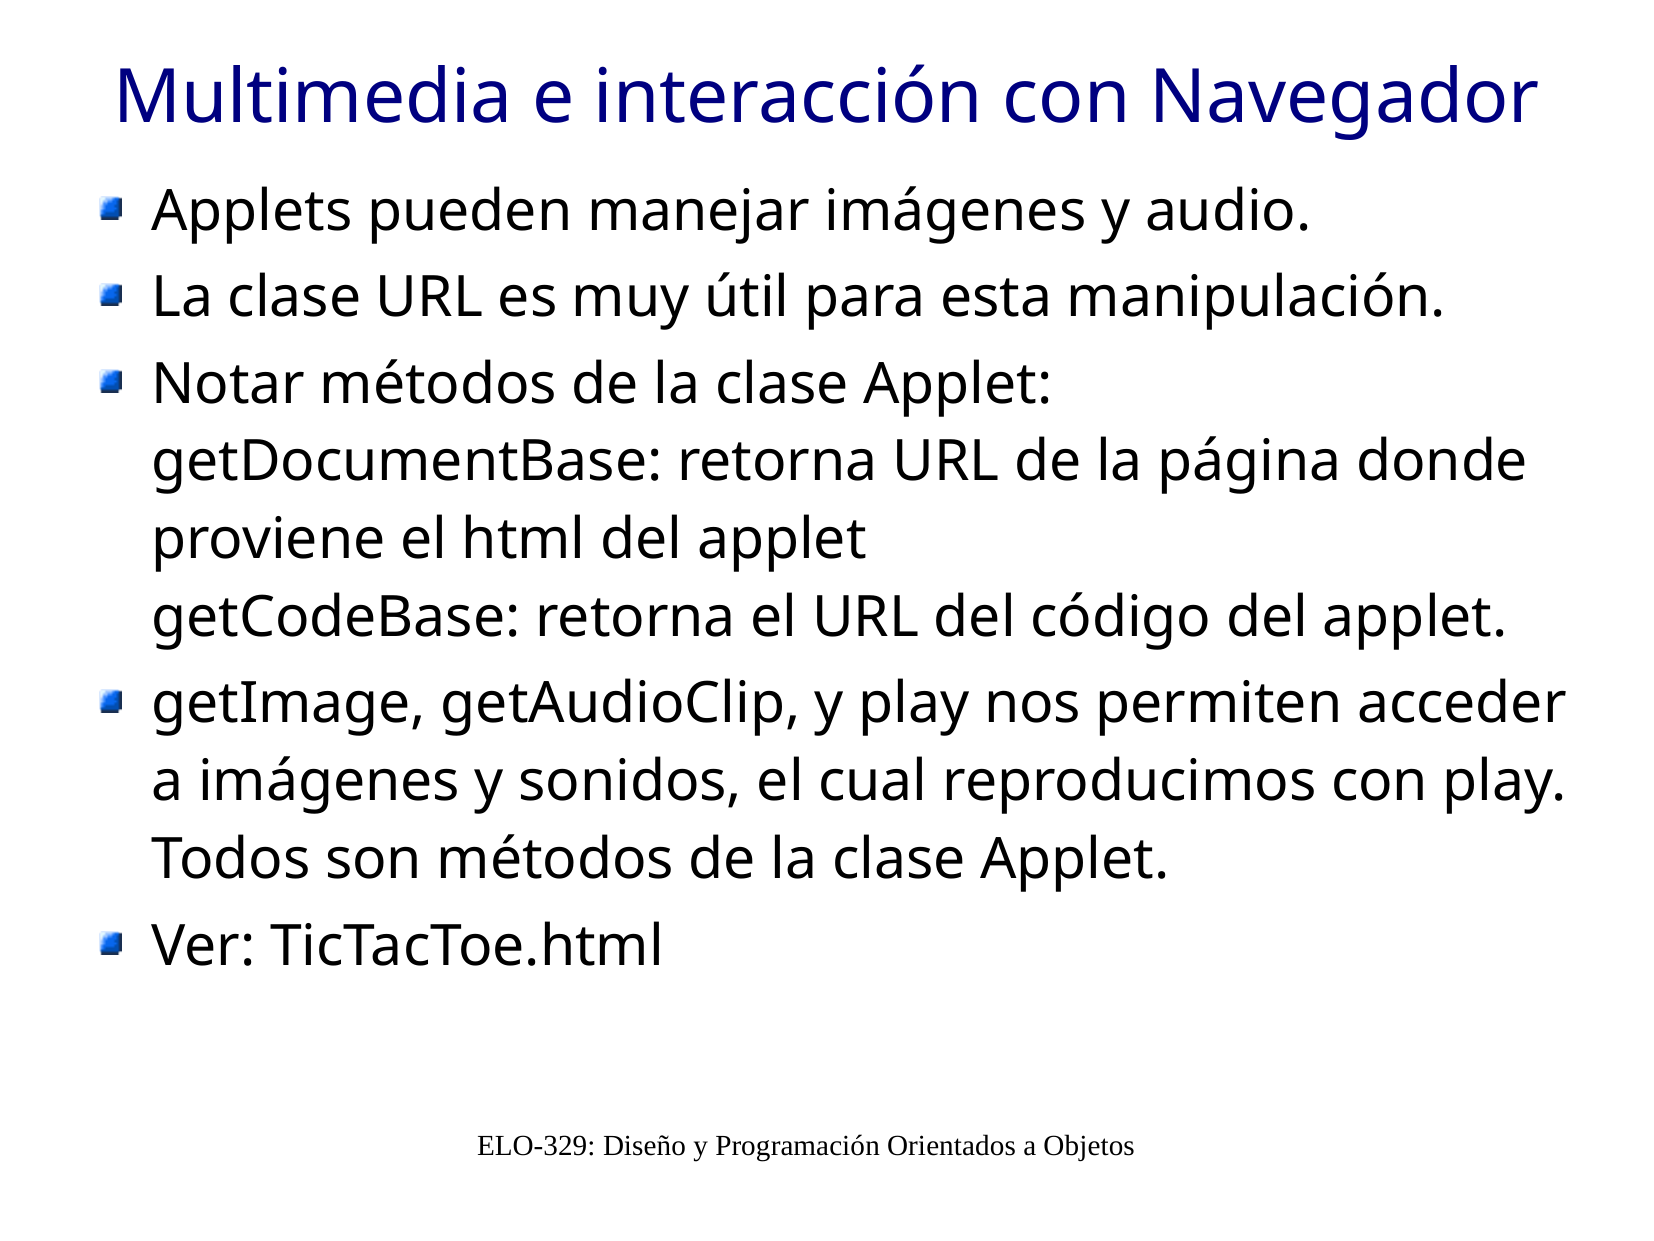

# Multimedia e interacción con Navegador
Applets pueden manejar imágenes y audio.
La clase URL es muy útil para esta manipulación.
Notar métodos de la clase Applet:
getDocumentBase: retorna URL de la página donde proviene el html del applet
getCodeBase: retorna el URL del código del applet.
getImage, getAudioClip, y play nos permiten acceder a imágenes y sonidos, el cual reproducimos con play. Todos son métodos de la clase Applet.
Ver: TicTacToe.html